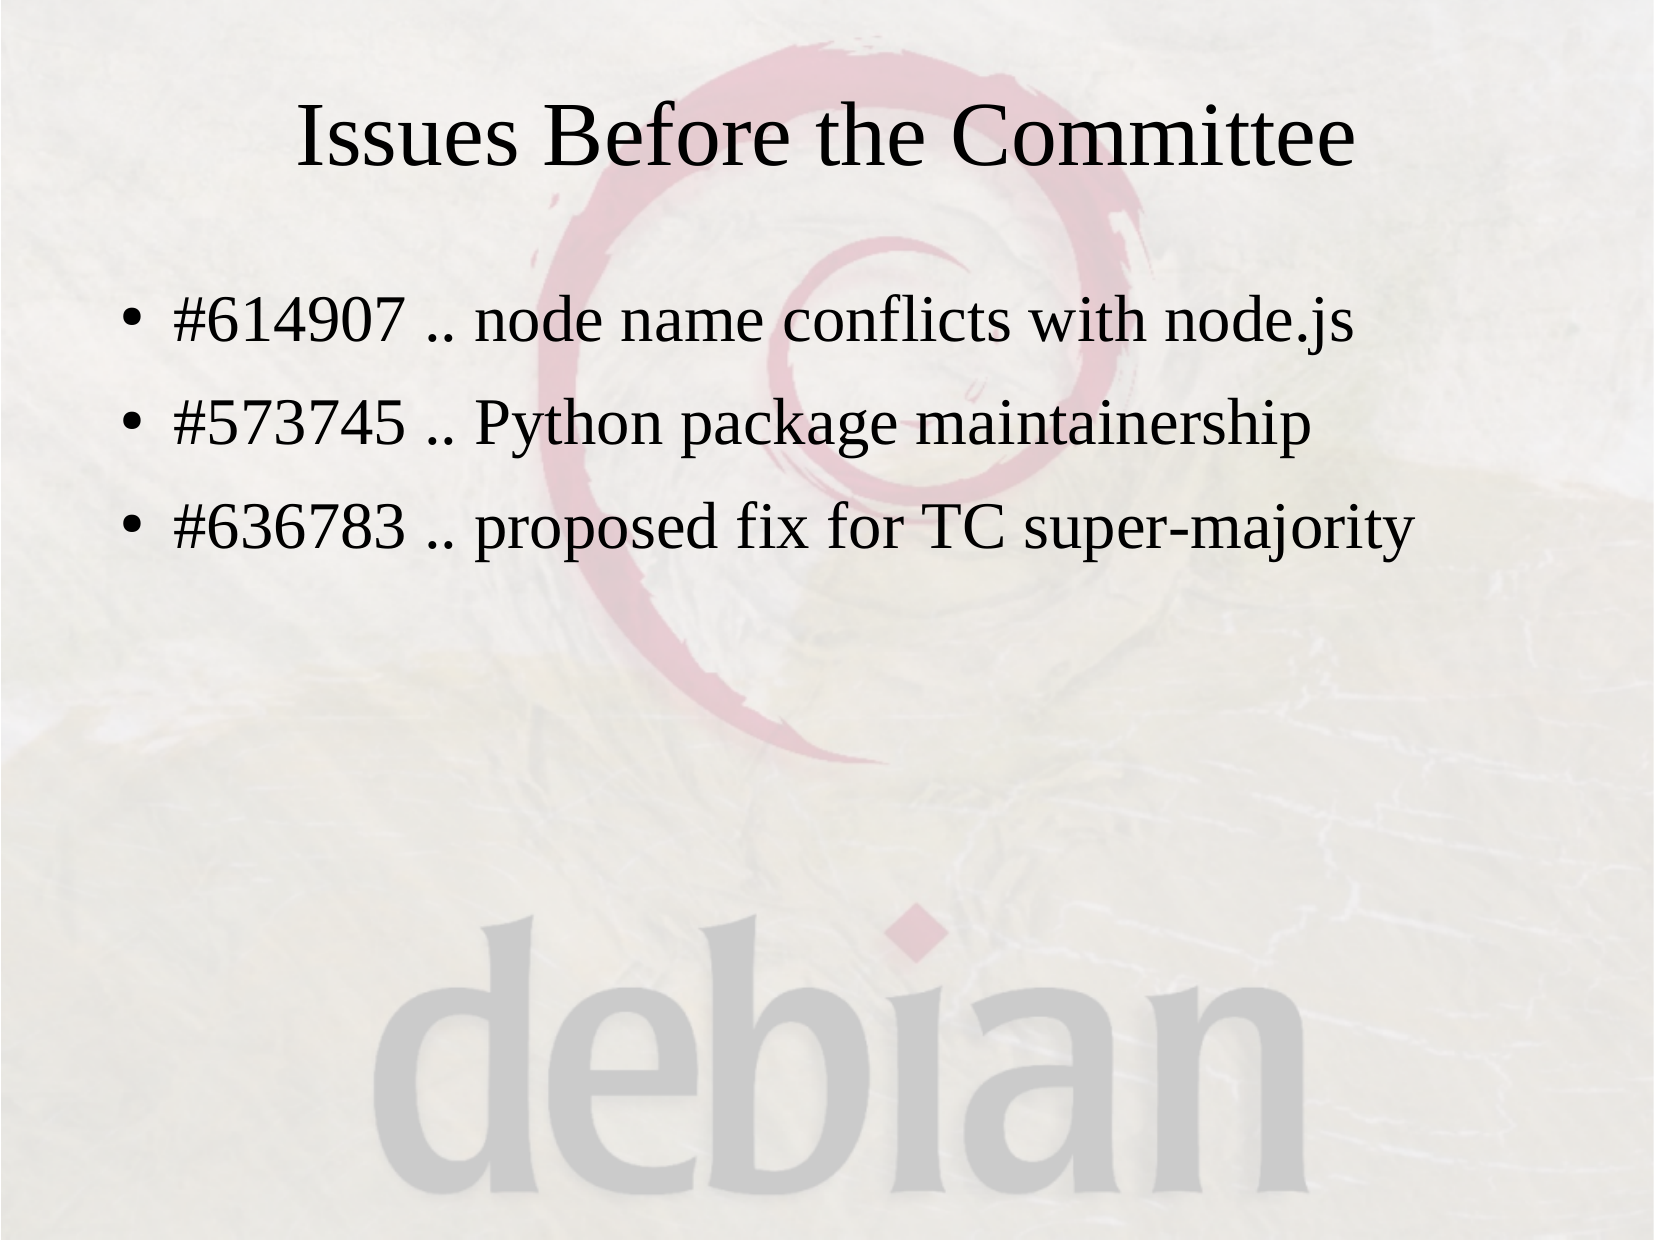

# Issues Before the Committee
#614907 .. node name conflicts with node.js
#573745 .. Python package maintainership
#636783 .. proposed fix for TC super-majority